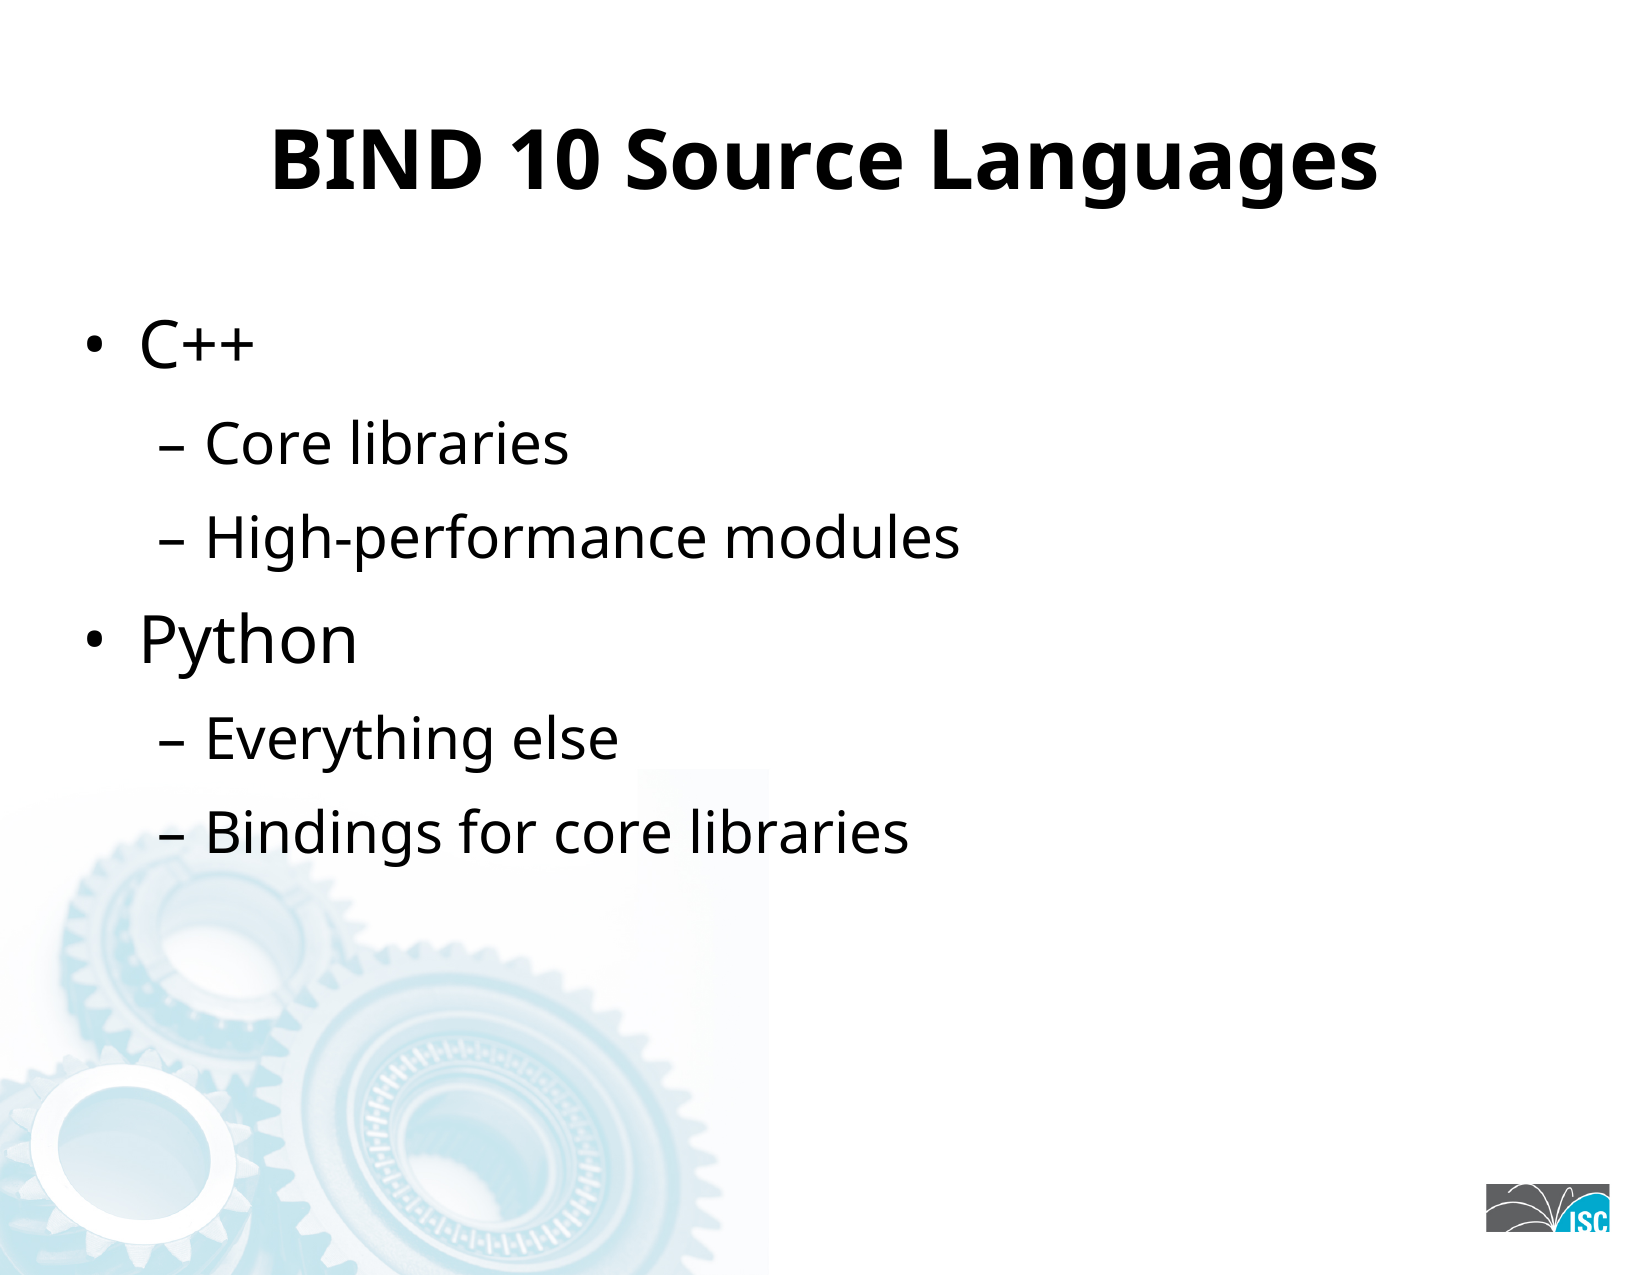

# BIND 10 Source Languages
C++
Core libraries
High-performance modules
Python
Everything else
Bindings for core libraries